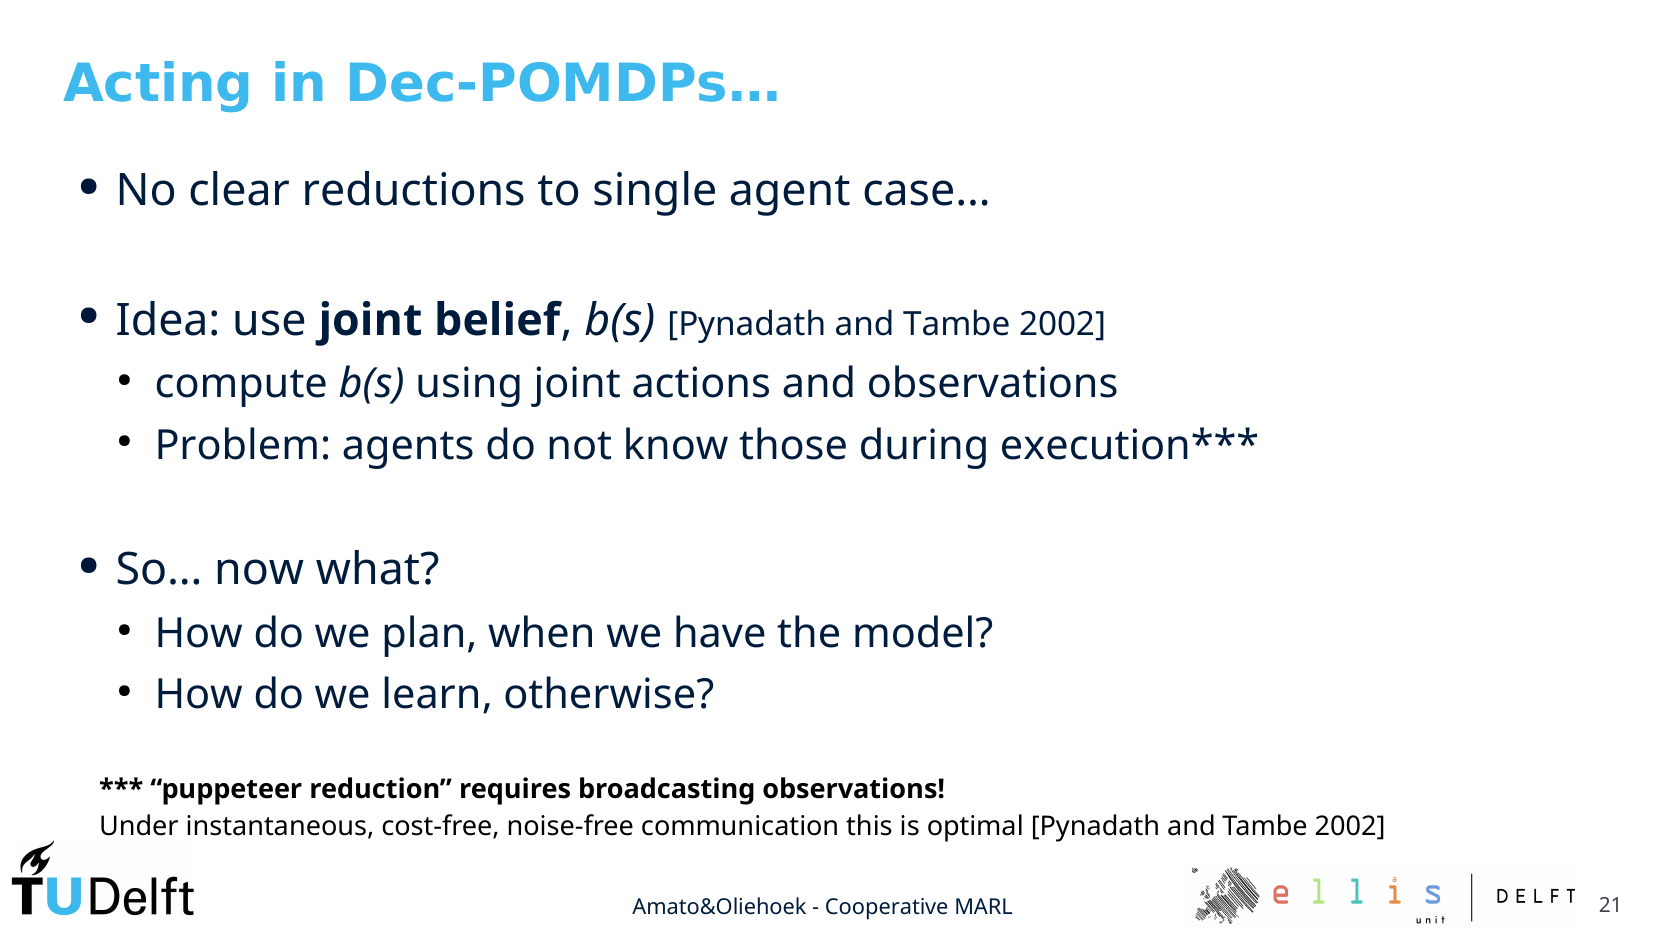

# Acting in Dec-POMDPs…
No clear reductions to single agent case…
Idea: use joint belief, b(s) [Pynadath and Tambe 2002]
compute b(s) using joint actions and observations
Problem: agents do not know those during execution***
So… now what?
How do we plan, when we have the model?
How do we learn, otherwise?
*** “puppeteer reduction” requires broadcasting observations!
Under instantaneous, cost-free, noise-free communication this is optimal [Pynadath and Tambe 2002]
Amato&Oliehoek - Cooperative MARL